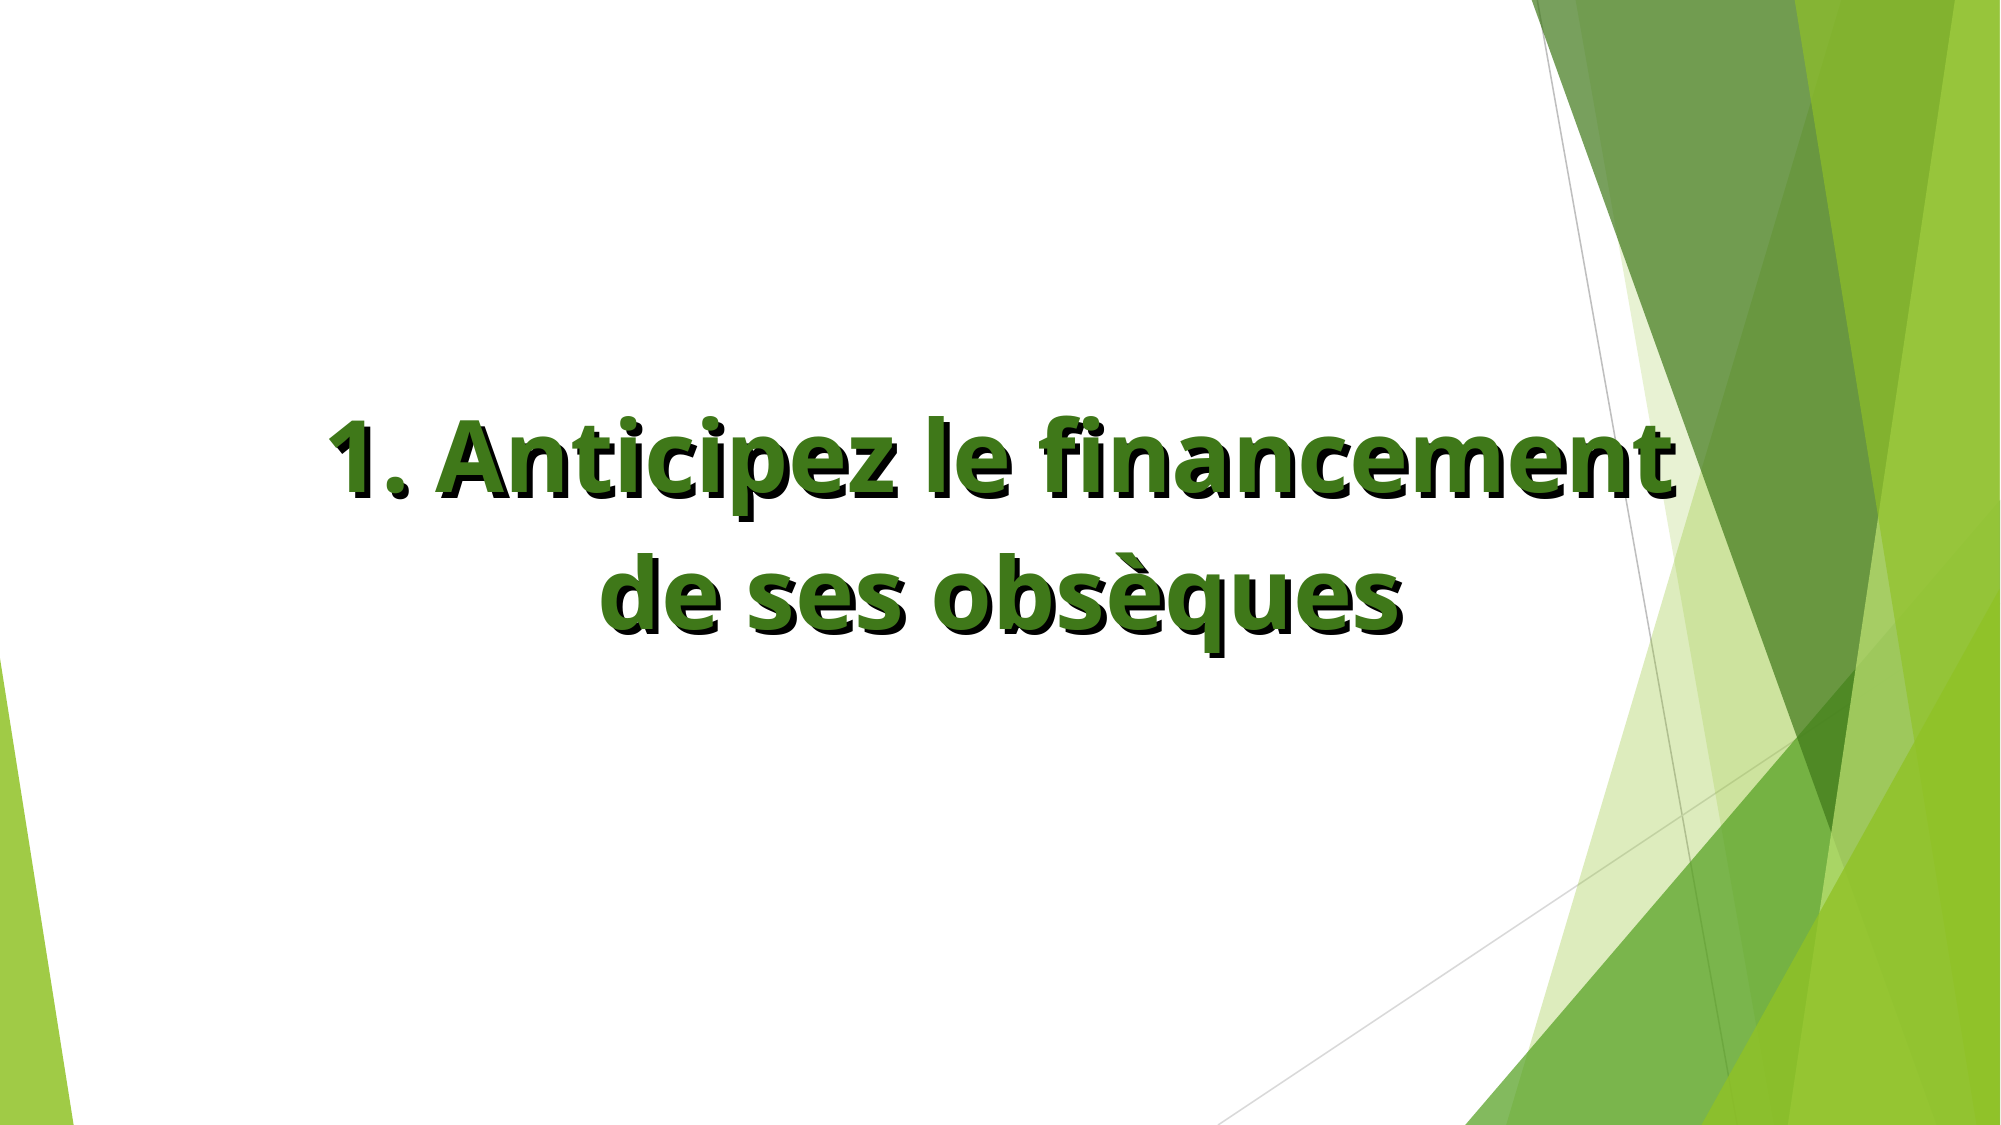

1. Anticipez le financement
de ses obsèques